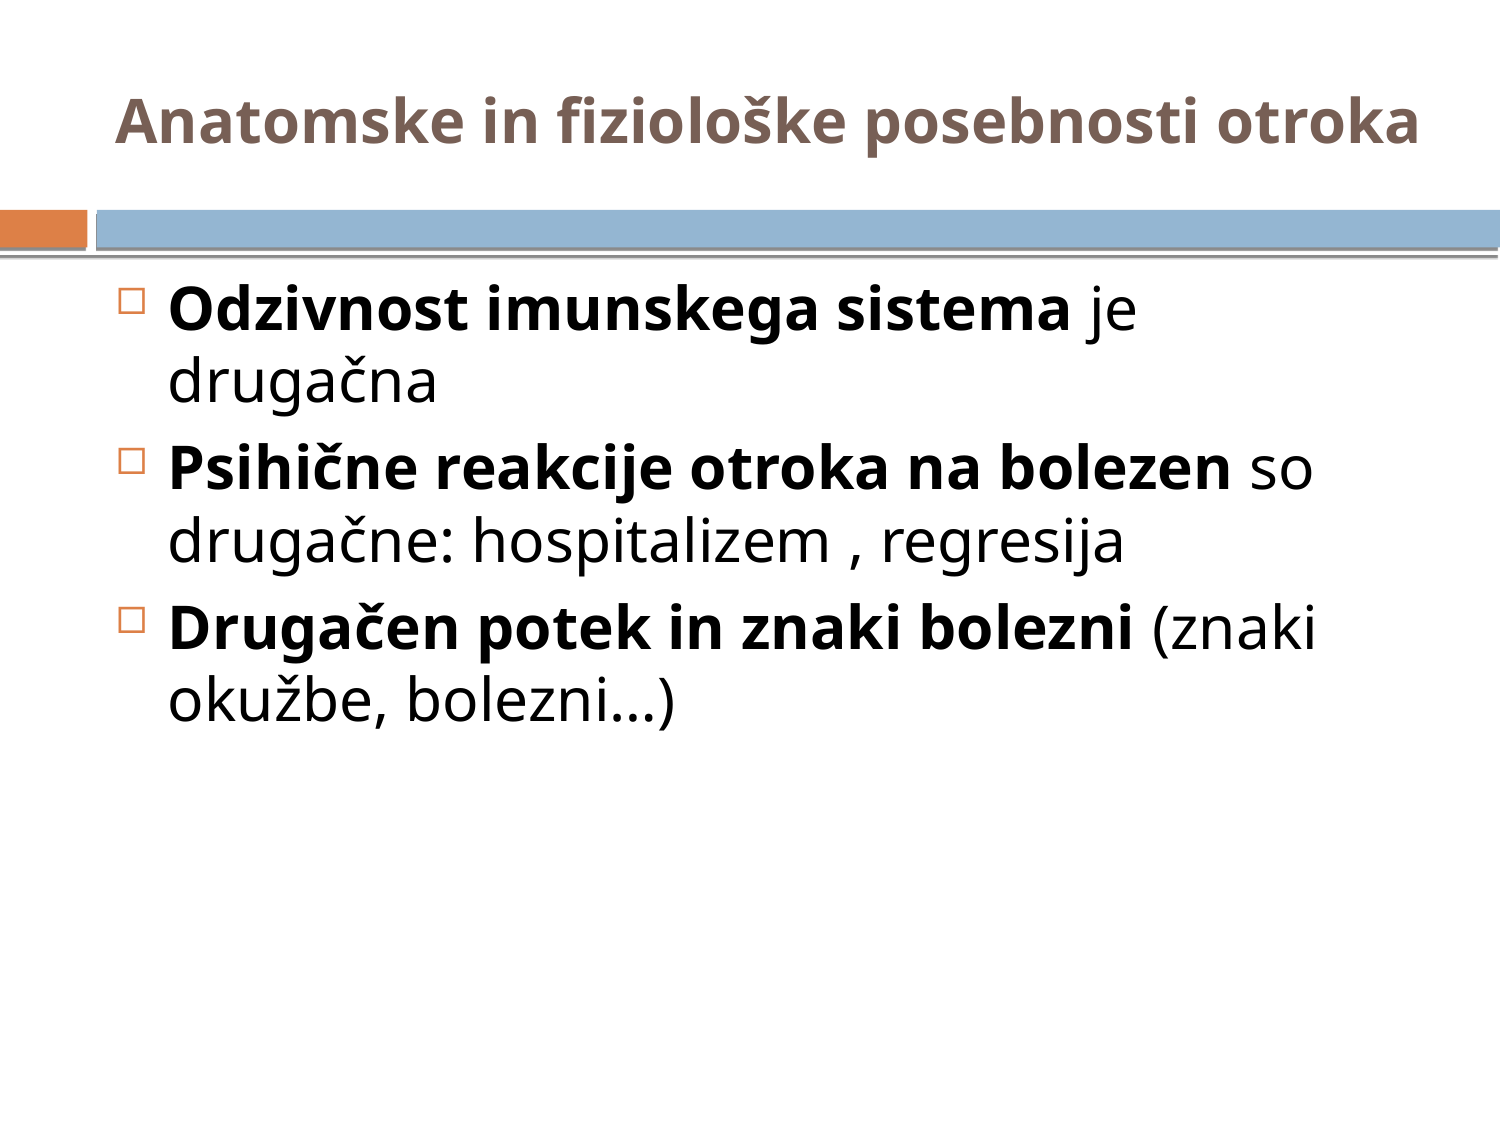

# Anatomske in fiziološke posebnosti otroka
Odzivnost imunskega sistema je drugačna
Psihične reakcije otroka na bolezen so drugačne: hospitalizem , regresija
Drugačen potek in znaki bolezni (znaki okužbe, bolezni…)